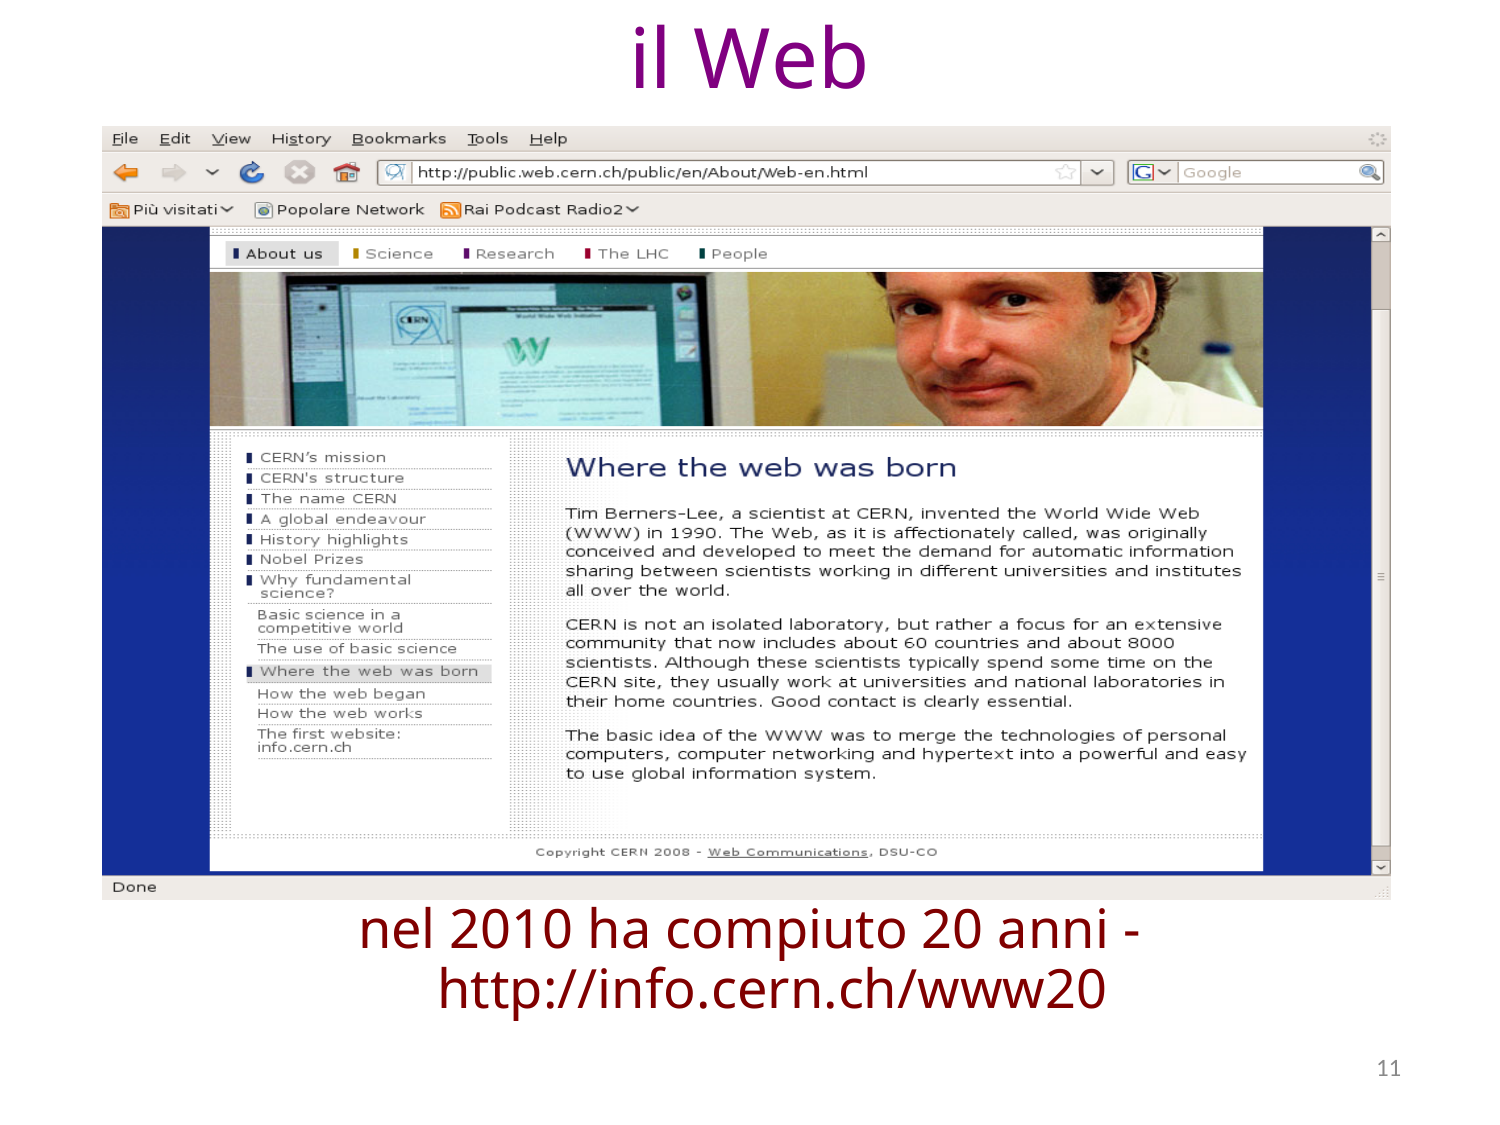

il Web
# nel 2010 ha compiuto 20 anni - http://info.cern.ch/www20
11